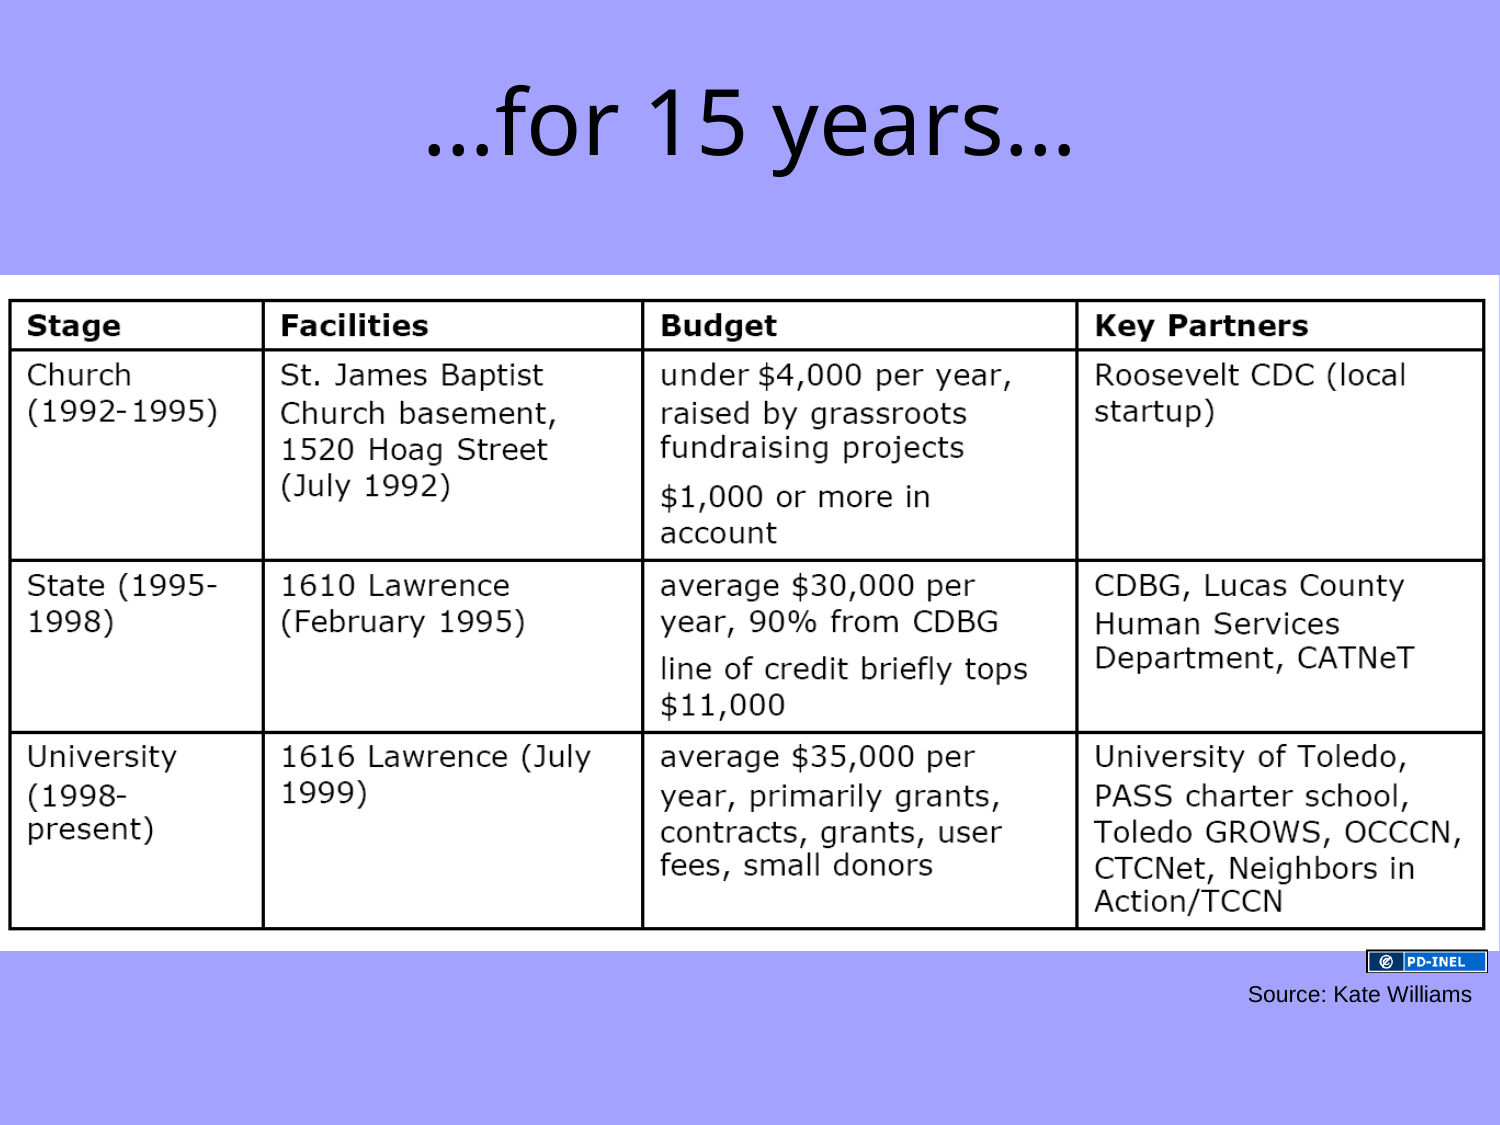

# …for 15 years…
Source: Kate Williams